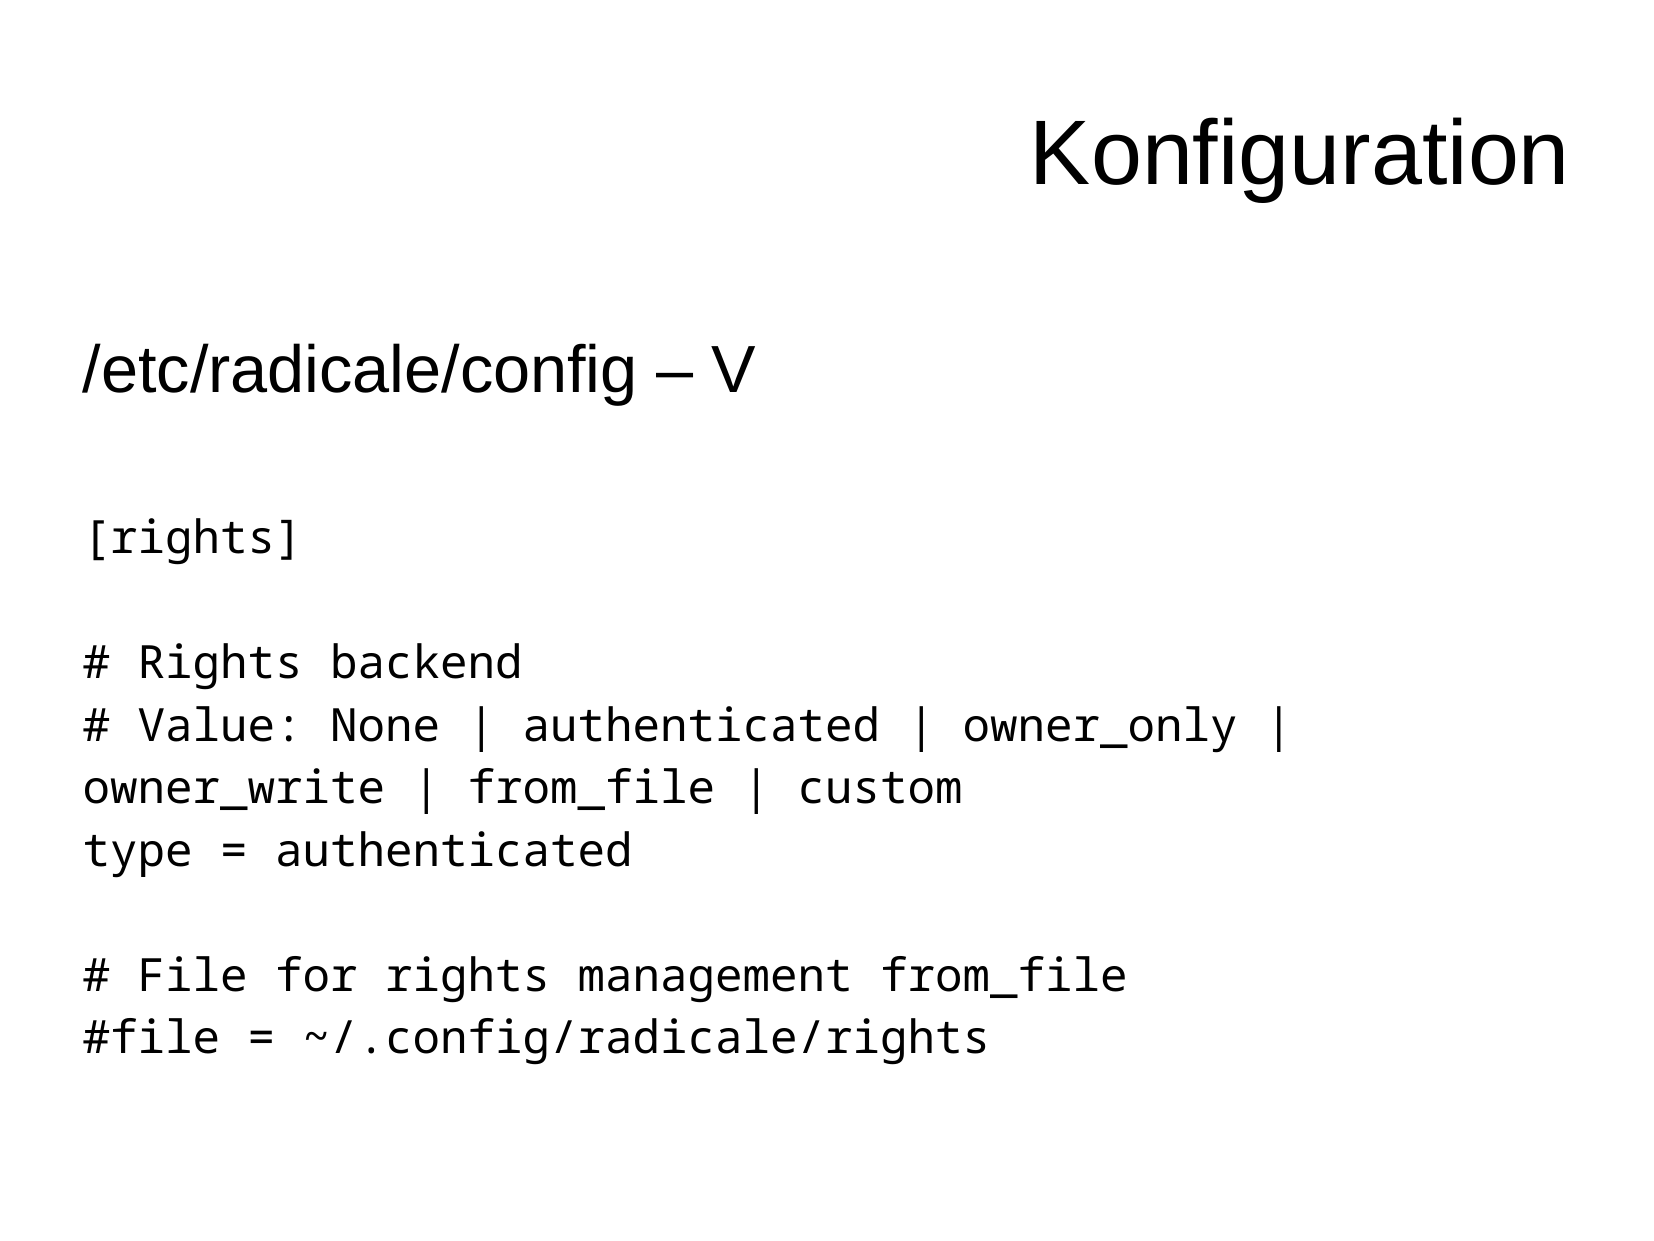

# Konfiguration
/etc/radicale/config – V
[rights]
# Rights backend
# Value: None | authenticated | owner_only | owner_write | from_file | custom
type = authenticated
# File for rights management from_file
#file = ~/.config/radicale/rights